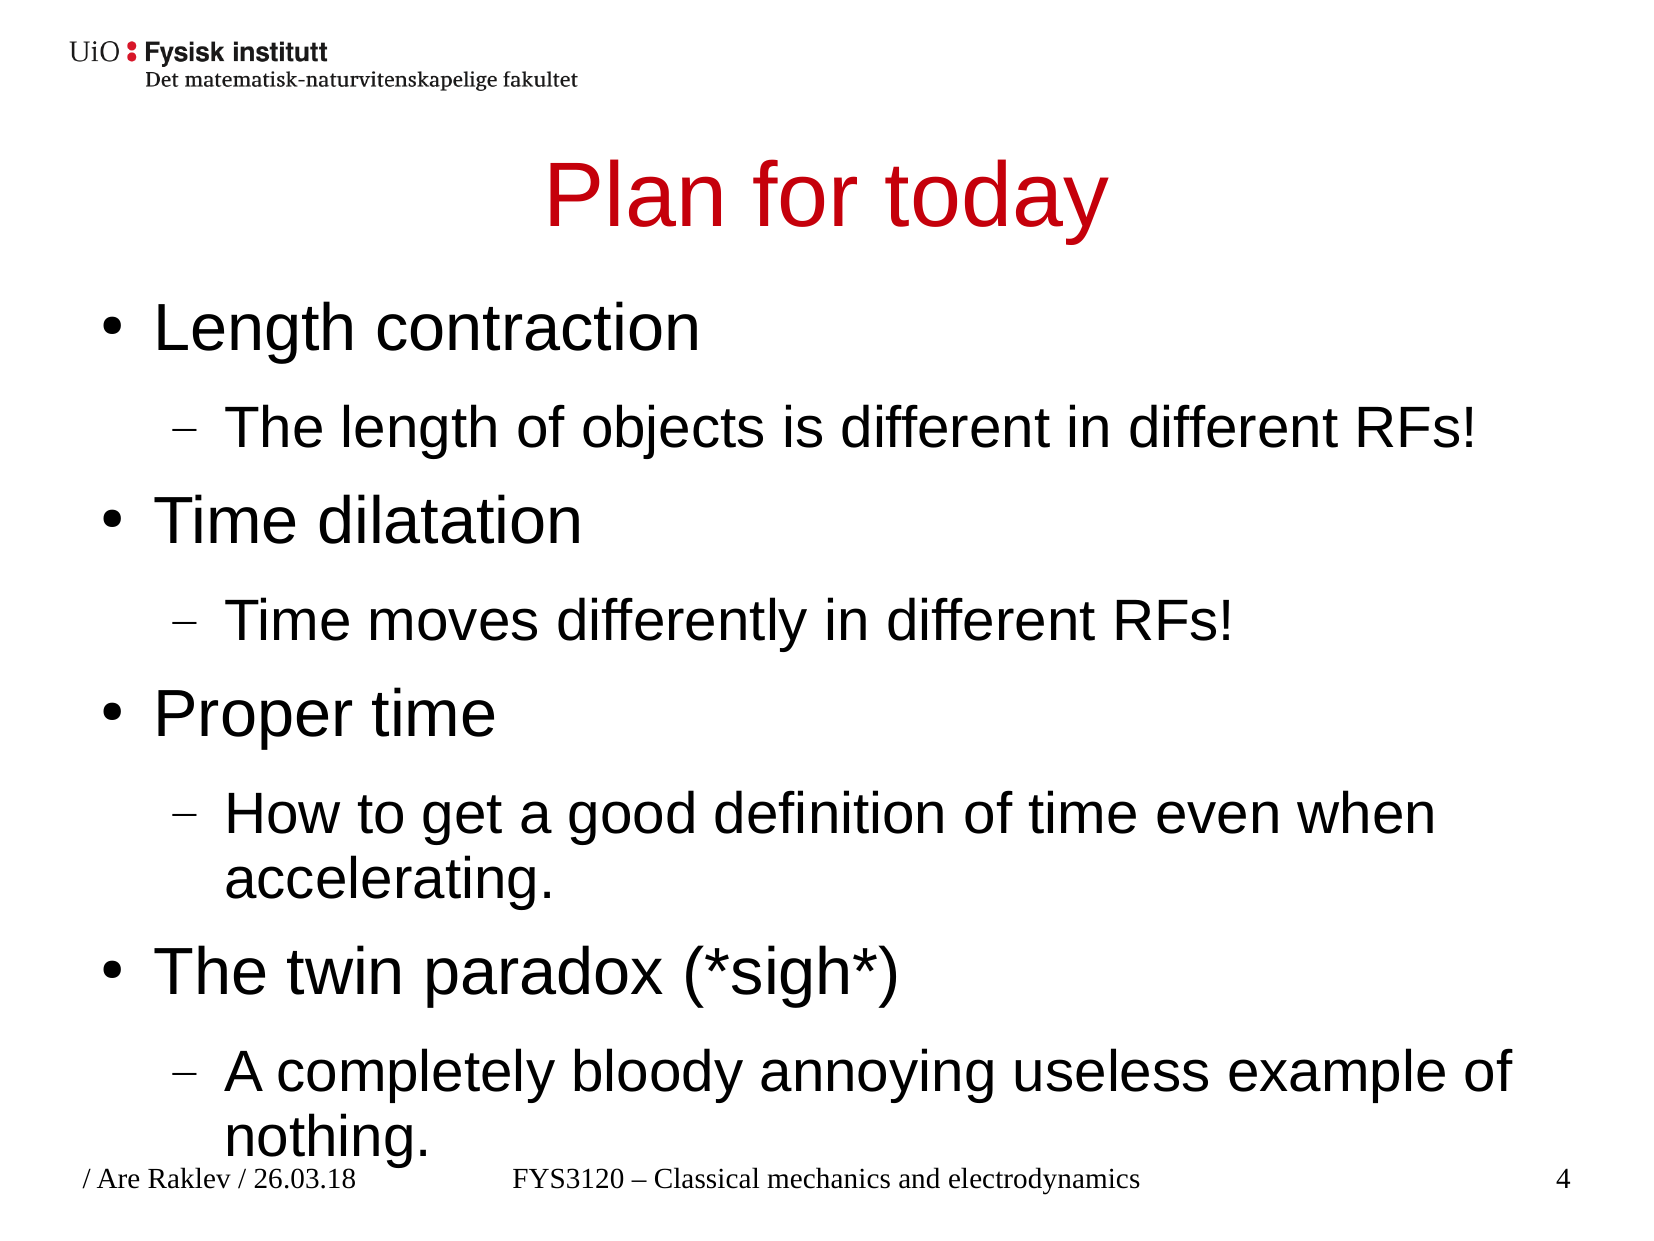

# Plan for today
Length contraction
The length of objects is different in different RFs!
Time dilatation
Time moves differently in different RFs!
Proper time
How to get a good definition of time even when accelerating.
The twin paradox (*sigh*)
A completely bloody annoying useless example of nothing.
/ Are Raklev / 26.03.18
FYS3120 – Classical mechanics and electrodynamics
4